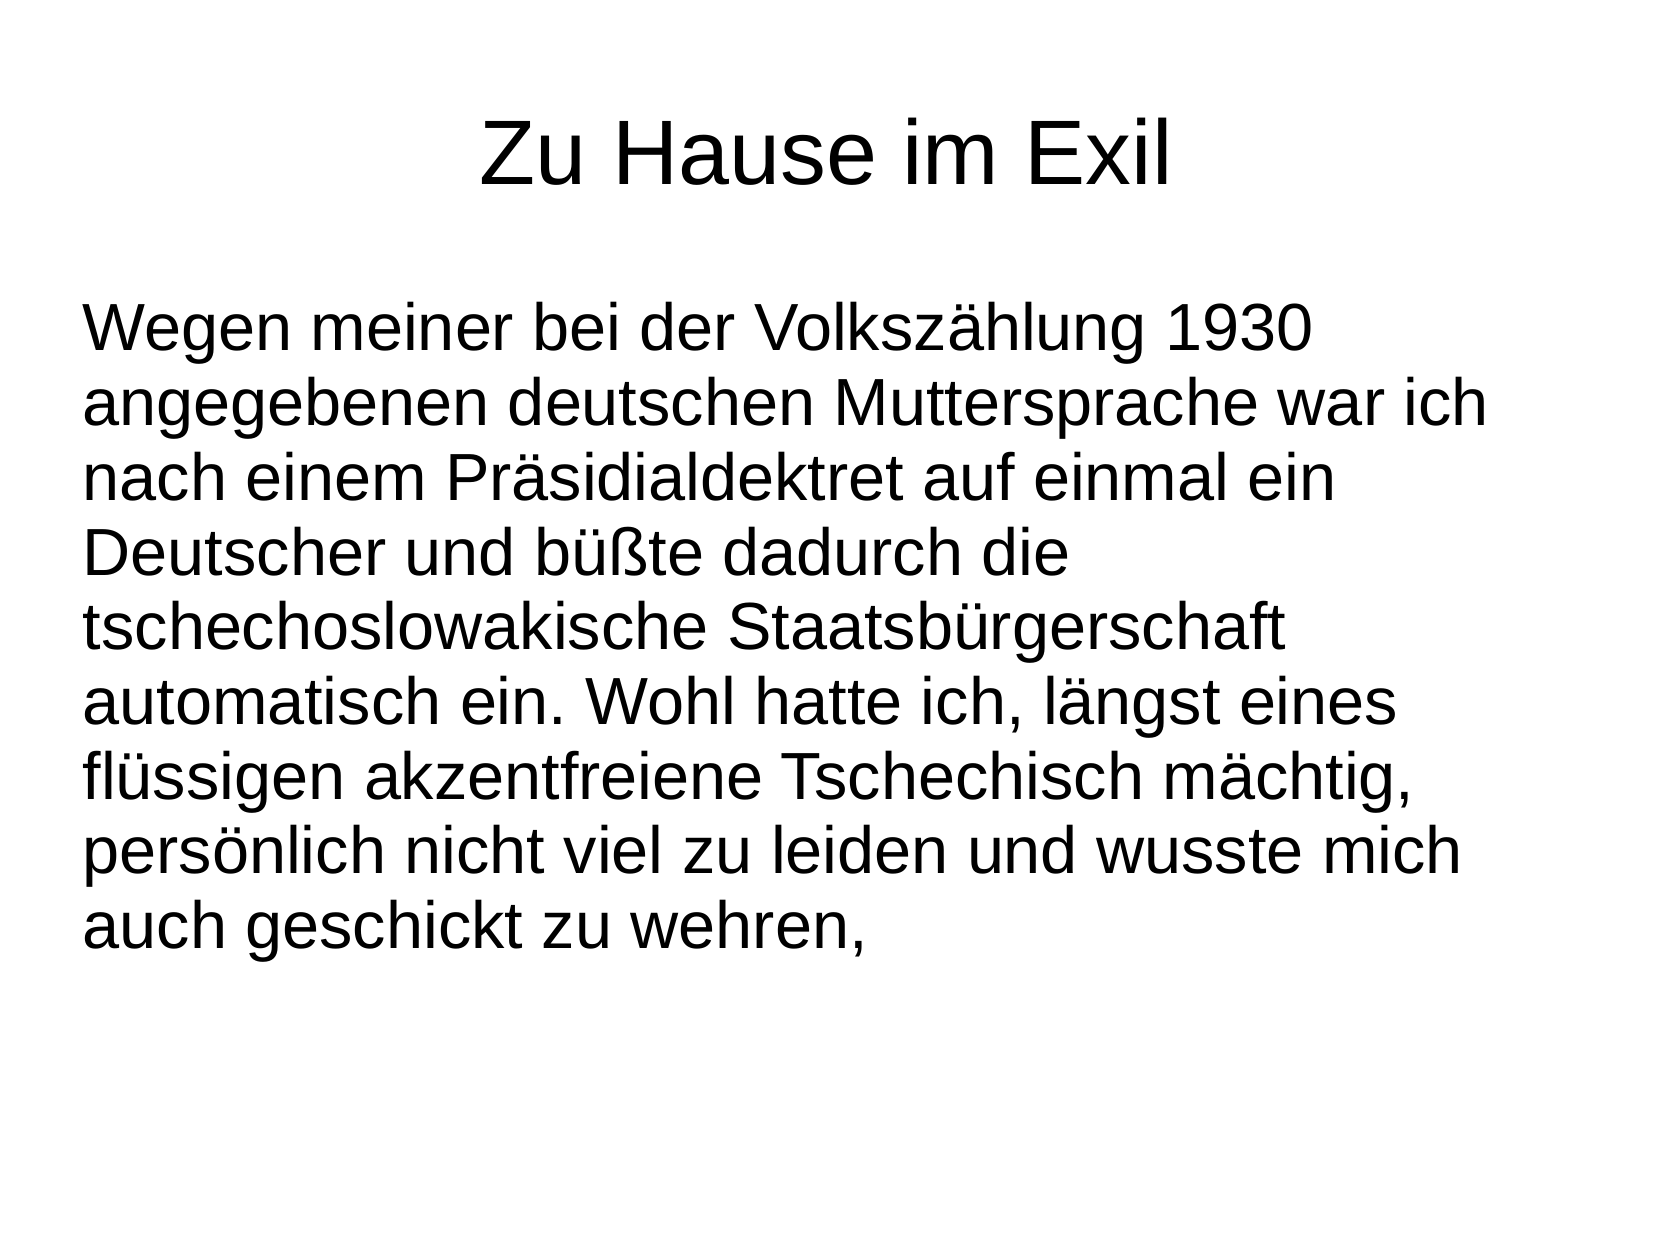

# Zu Hause im Exil
Wegen meiner bei der Volkszählung 1930 angegebenen deutschen Muttersprache war ich nach einem Präsidialdektret auf einmal ein Deutscher und büßte dadurch die tschechoslowakische Staatsbürgerschaft automatisch ein. Wohl hatte ich, längst eines flüssigen akzentfreiene Tschechisch mächtig, persönlich nicht viel zu leiden und wusste mich auch geschickt zu wehren,